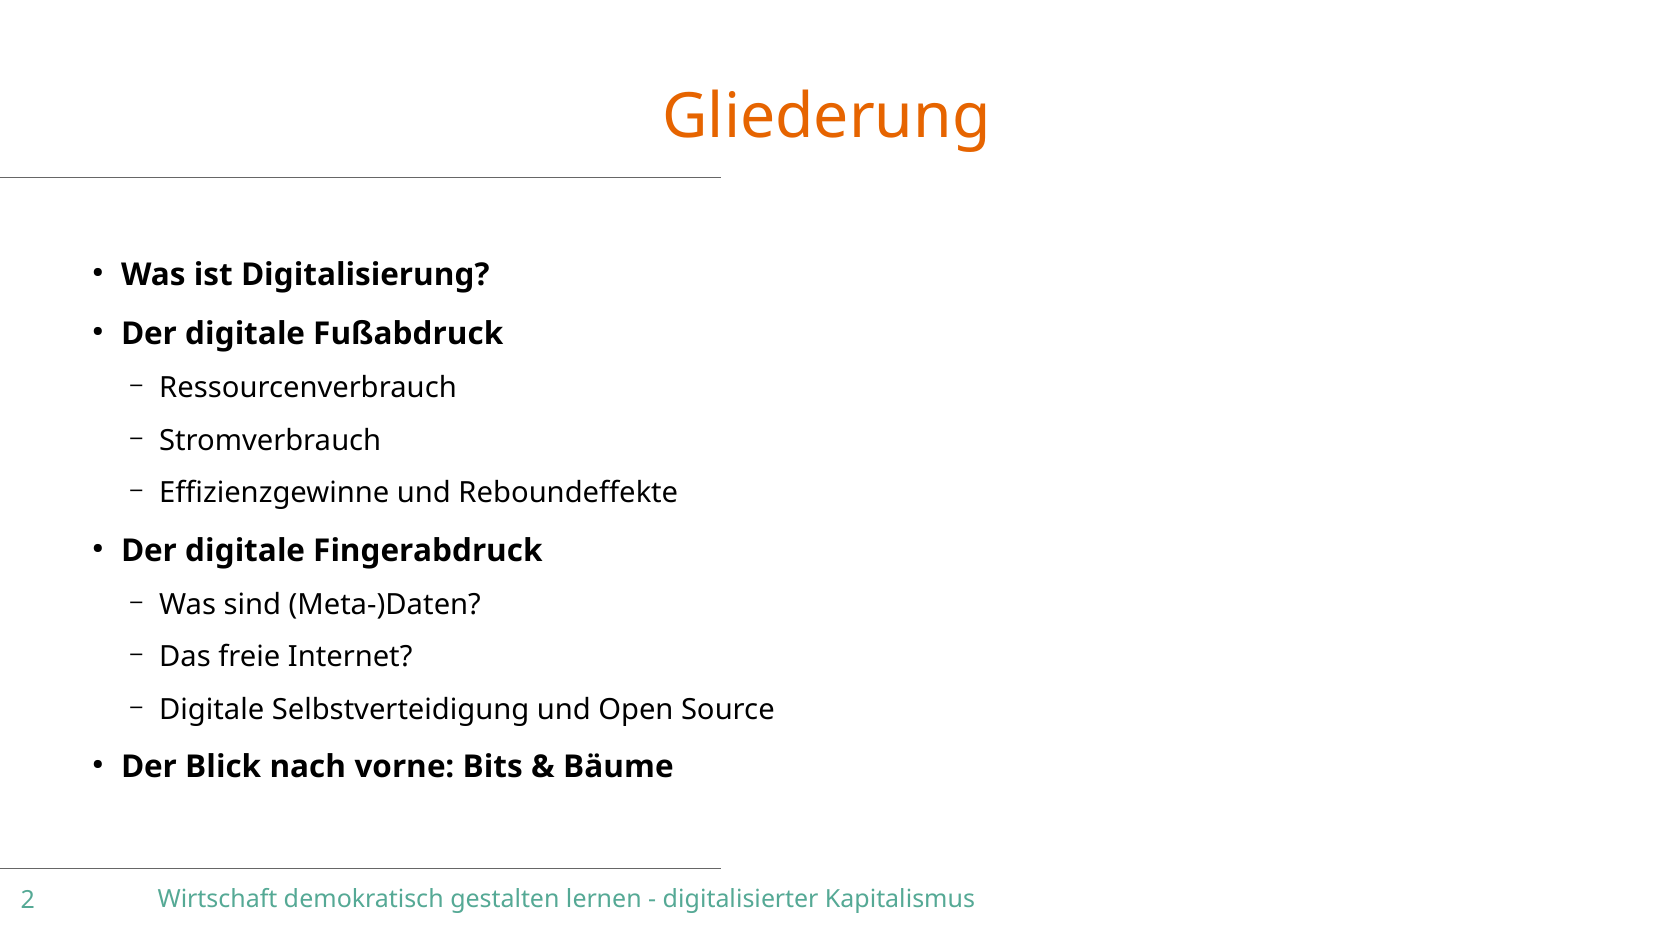

# Gliederung
Was ist Digitalisierung?
Der digitale Fußabdruck
Ressourcenverbrauch
Stromverbrauch
Effizienzgewinne und Reboundeffekte
Der digitale Fingerabdruck
Was sind (Meta-)Daten?
Das freie Internet?
Digitale Selbstverteidigung und Open Source
Der Blick nach vorne: Bits & Bäume